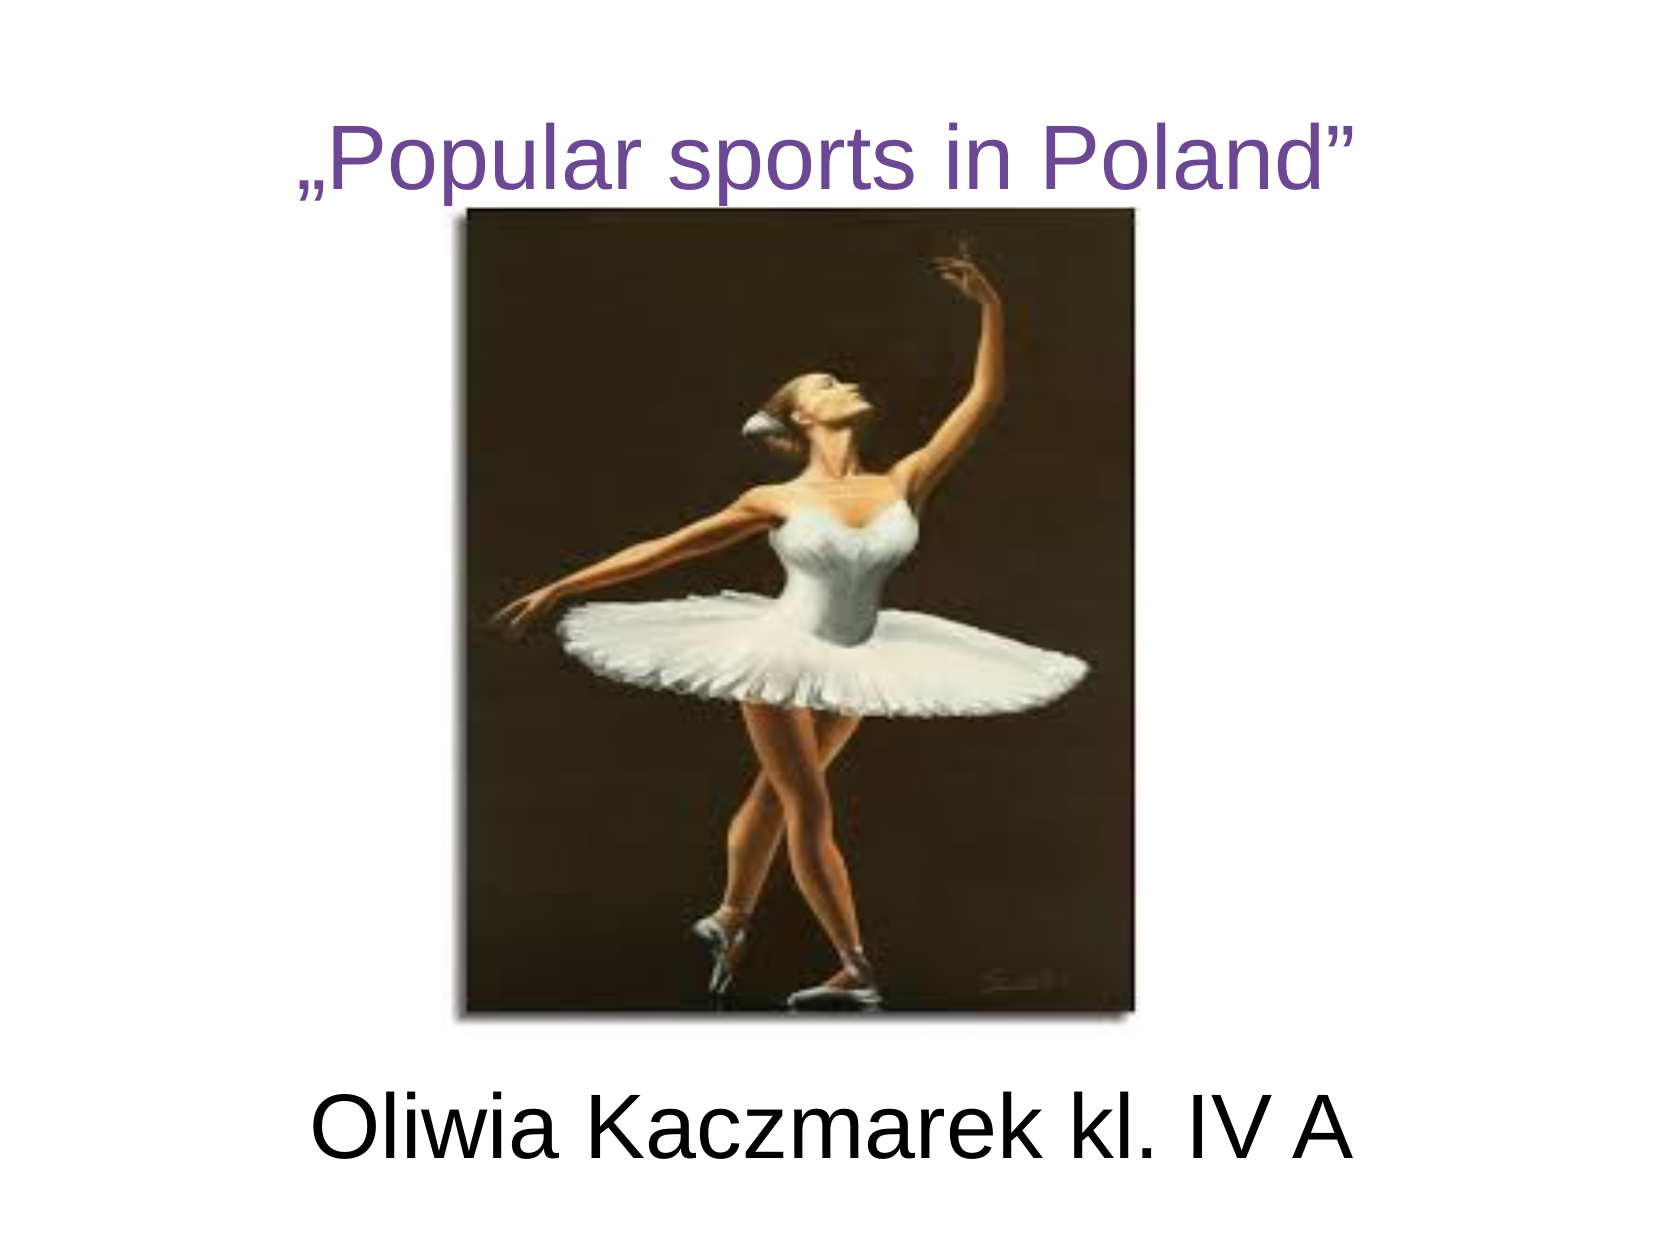

# „Popular sports in Poland”
Oliwia Kaczmarek kl. IV A